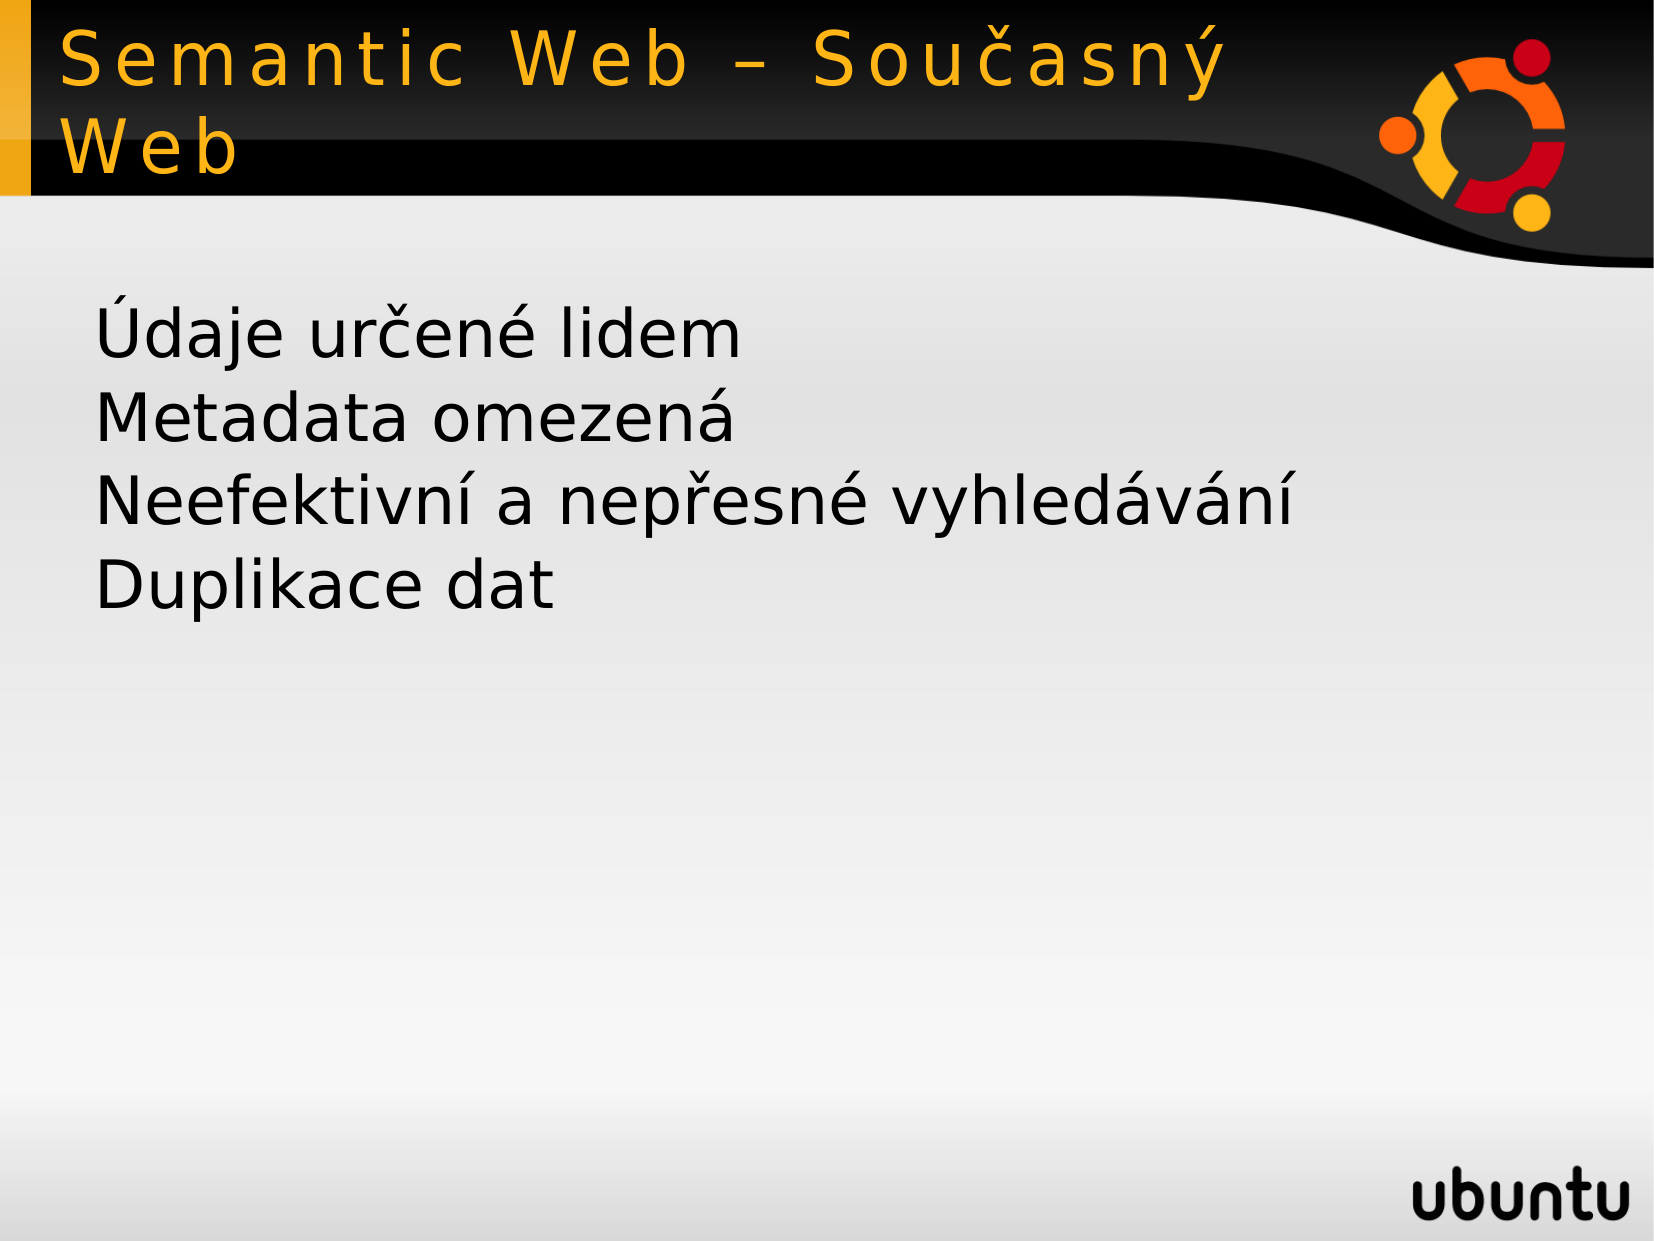

# Semantic Web – Současný Web
Údaje určené lidem
Metadata omezená
Neefektivní a nepřesné vyhledávání
Duplikace dat